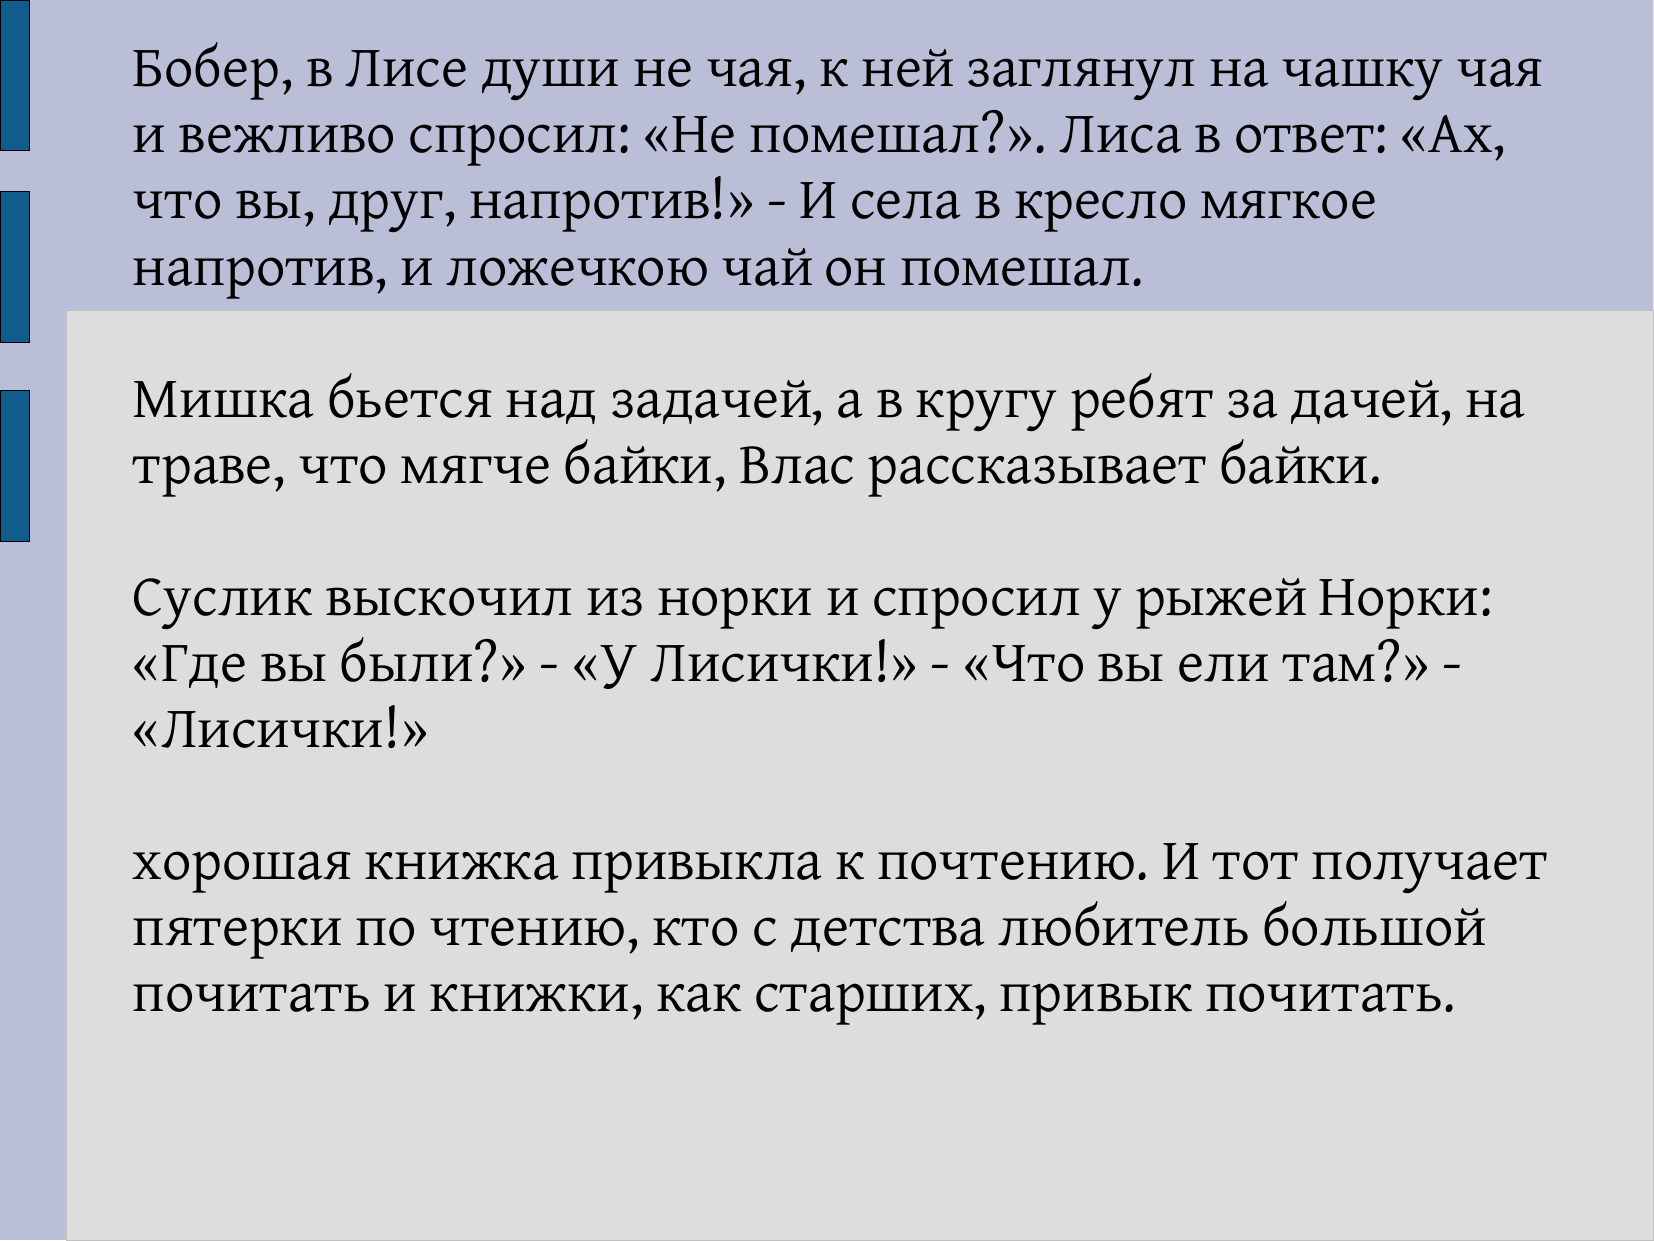

Бобер, в Лисе души не чая, к ней заглянул на чашку чая и вежливо спросил: «Не помешал?». Лиса в ответ: «Ах, что вы, друг, напротив!» - И села в кресло мягкое напротив, и ложечкою чай он помешал.
Мишка бьется над задачей, а в кругу ребят за дачей, на траве, что мягче байки, Влас рассказывает байки.
Суслик выскочил из норки и спросил у рыжей Норки: «Где вы были?» - «У Лисички!» - «Что вы ели там?» - «Лисички!»
хорошая книжка привыкла к почтению. И тот получает пятерки по чтению, кто с детства любитель большой почитать и книжки, как старших, привык почитать.